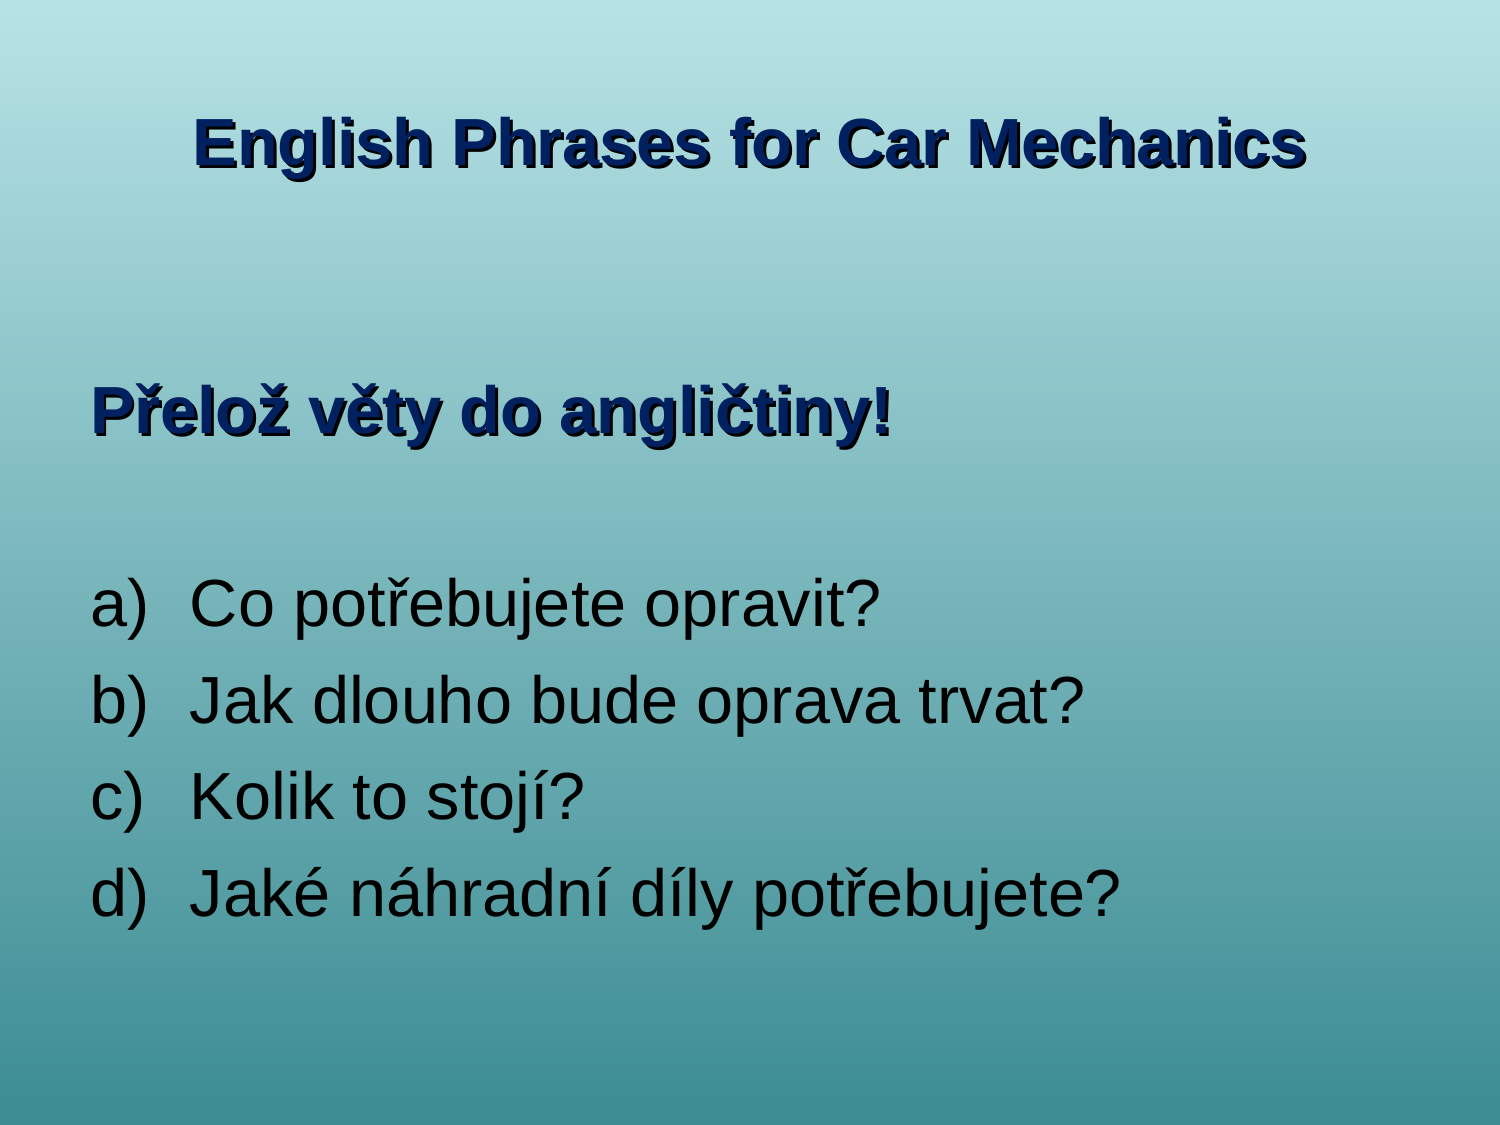

# English Phrases for Car Mechanics
Přelož věty do angličtiny!
Co potřebujete opravit?
Jak dlouho bude oprava trvat?
Kolik to stojí?
Jaké náhradní díly potřebujete?